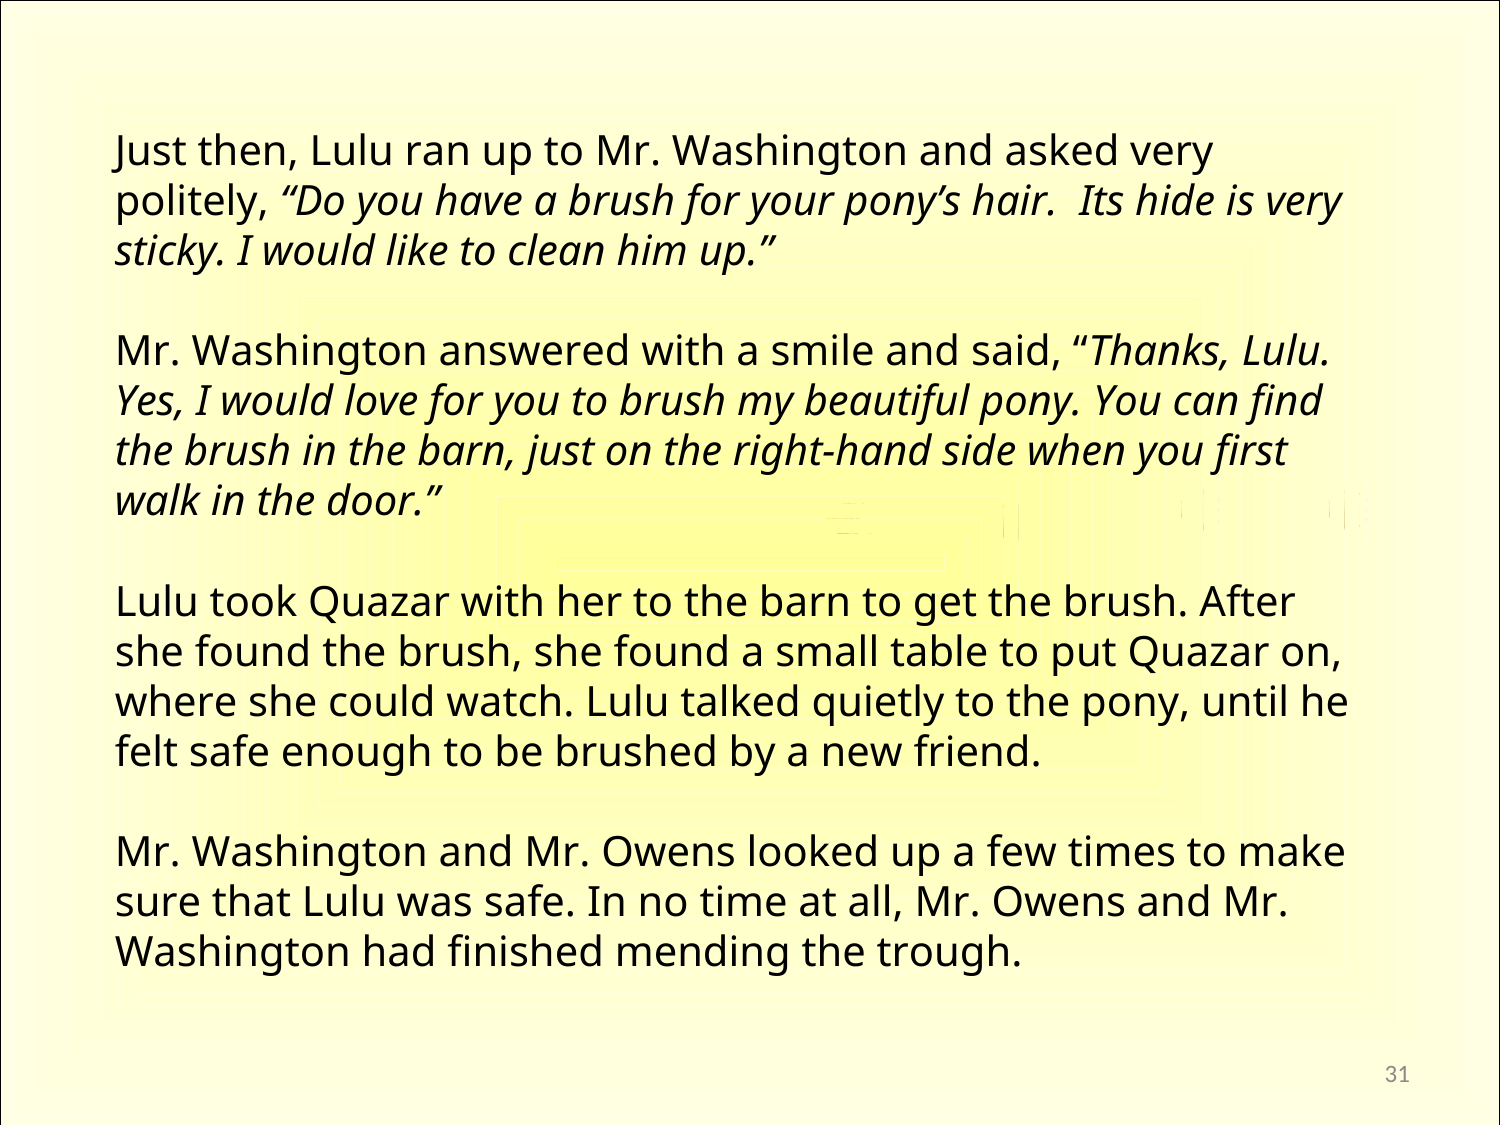

Just then, Lulu ran up to Mr. Washington and asked very politely, “Do you have a brush for your pony’s hair. Its hide is very sticky. I would like to clean him up.”
Mr. Washington answered with a smile and said, “Thanks, Lulu. Yes, I would love for you to brush my beautiful pony. You can find the brush in the barn, just on the right-hand side when you first walk in the door.”
Lulu took Quazar with her to the barn to get the brush. After she found the brush, she found a small table to put Quazar on, where she could watch. Lulu talked quietly to the pony, until he felt safe enough to be brushed by a new friend.
Mr. Washington and Mr. Owens looked up a few times to make sure that Lulu was safe. In no time at all, Mr. Owens and Mr. Washington had finished mending the trough.